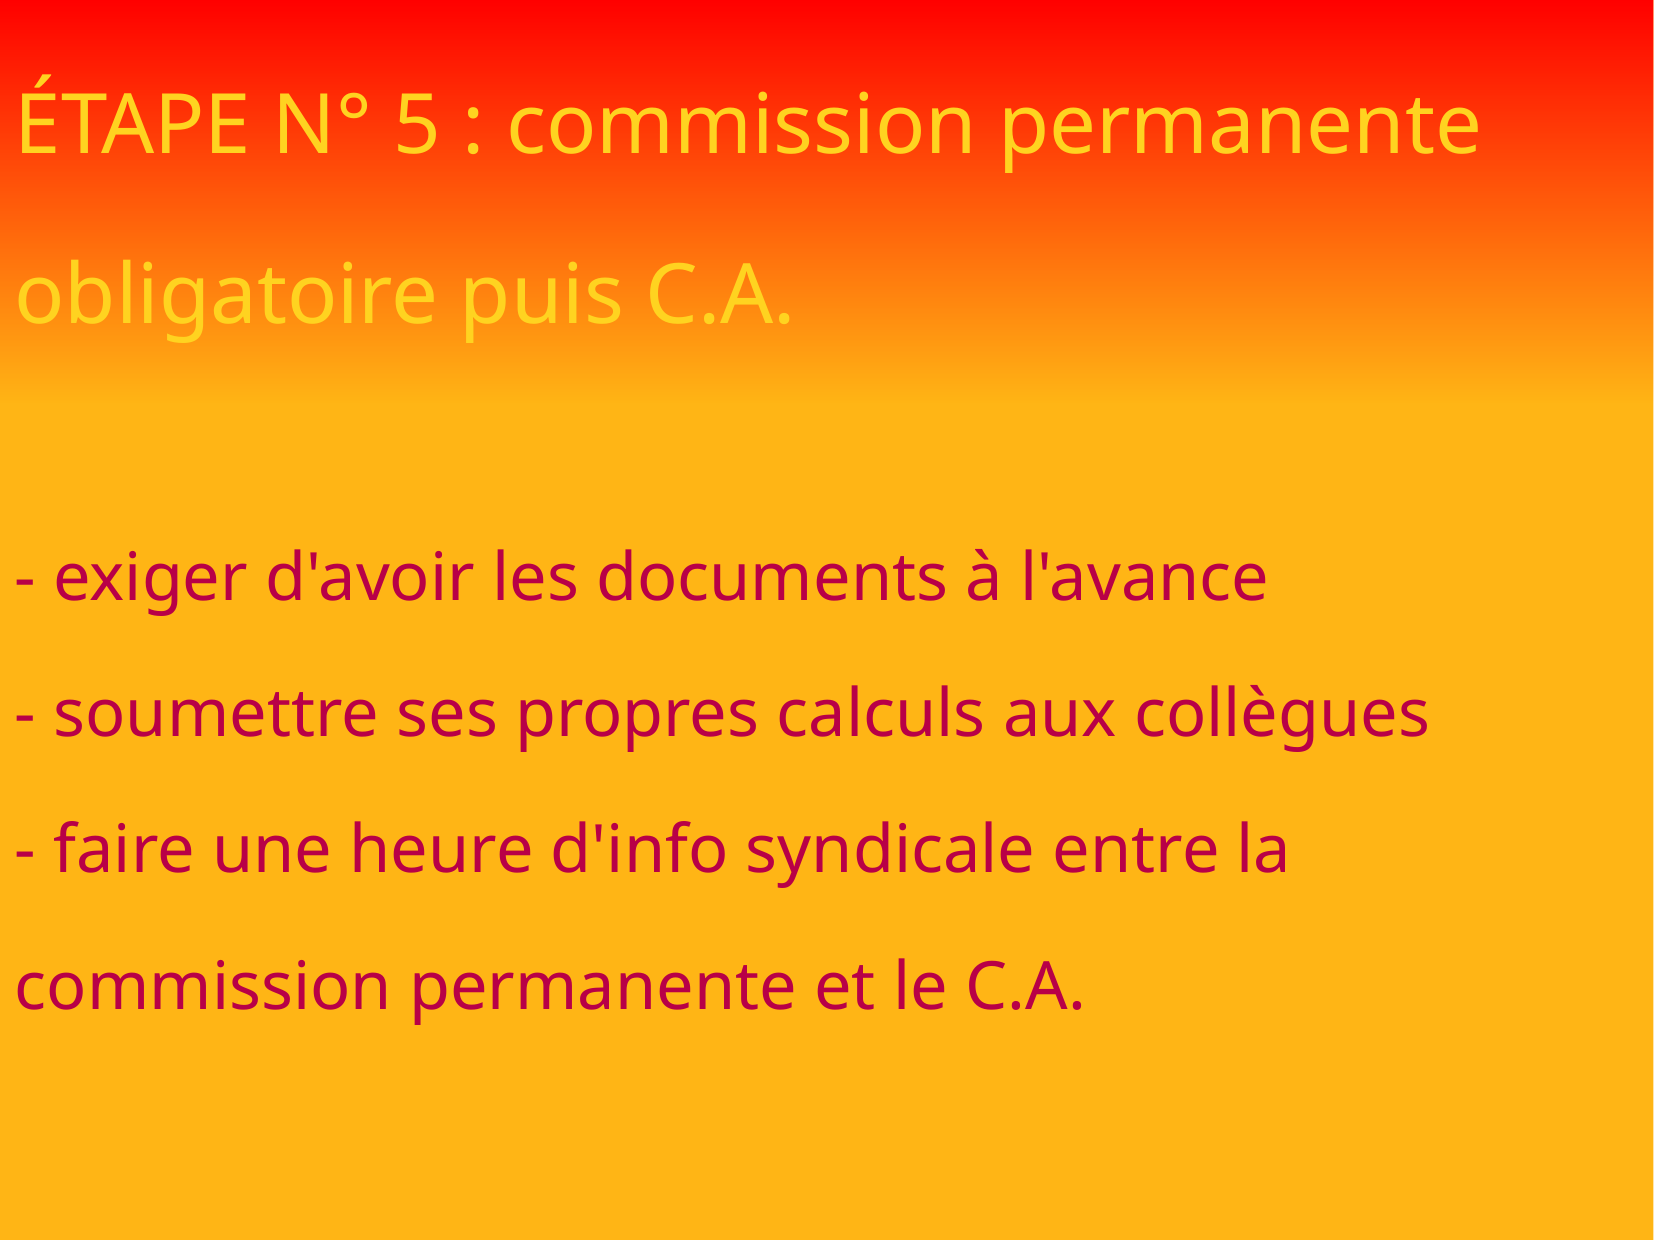

ÉTAPE N° 5 : commission permanente obligatoire puis C.A.
- exiger d'avoir les documents à l'avance
- soumettre ses propres calculs aux collègues
- faire une heure d'info syndicale entre la commission permanente et le C.A.